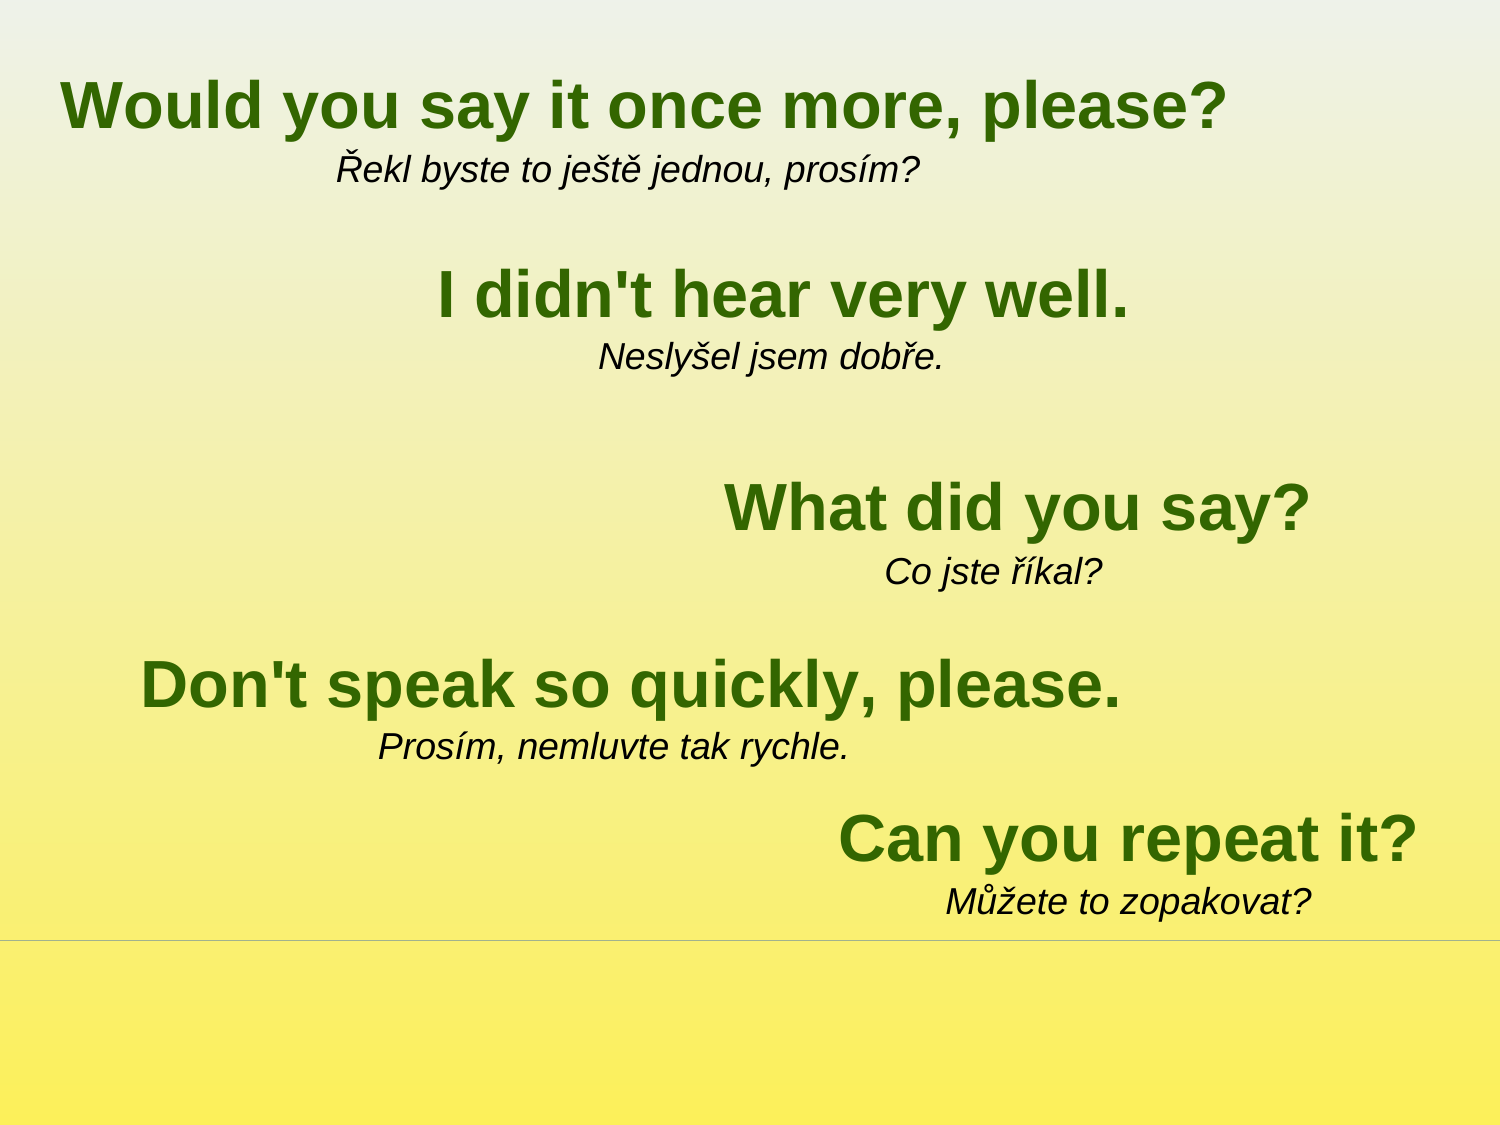

Would you say it once more, please?
Řekl byste to ještě jednou, prosím?
I didn't hear very well.
Neslyšel jsem dobře.
What did you say?
Co jste říkal?
Don't speak so quickly, please.
Prosím, nemluvte tak rychle.
Can you repeat it?
Můžete to zopakovat?